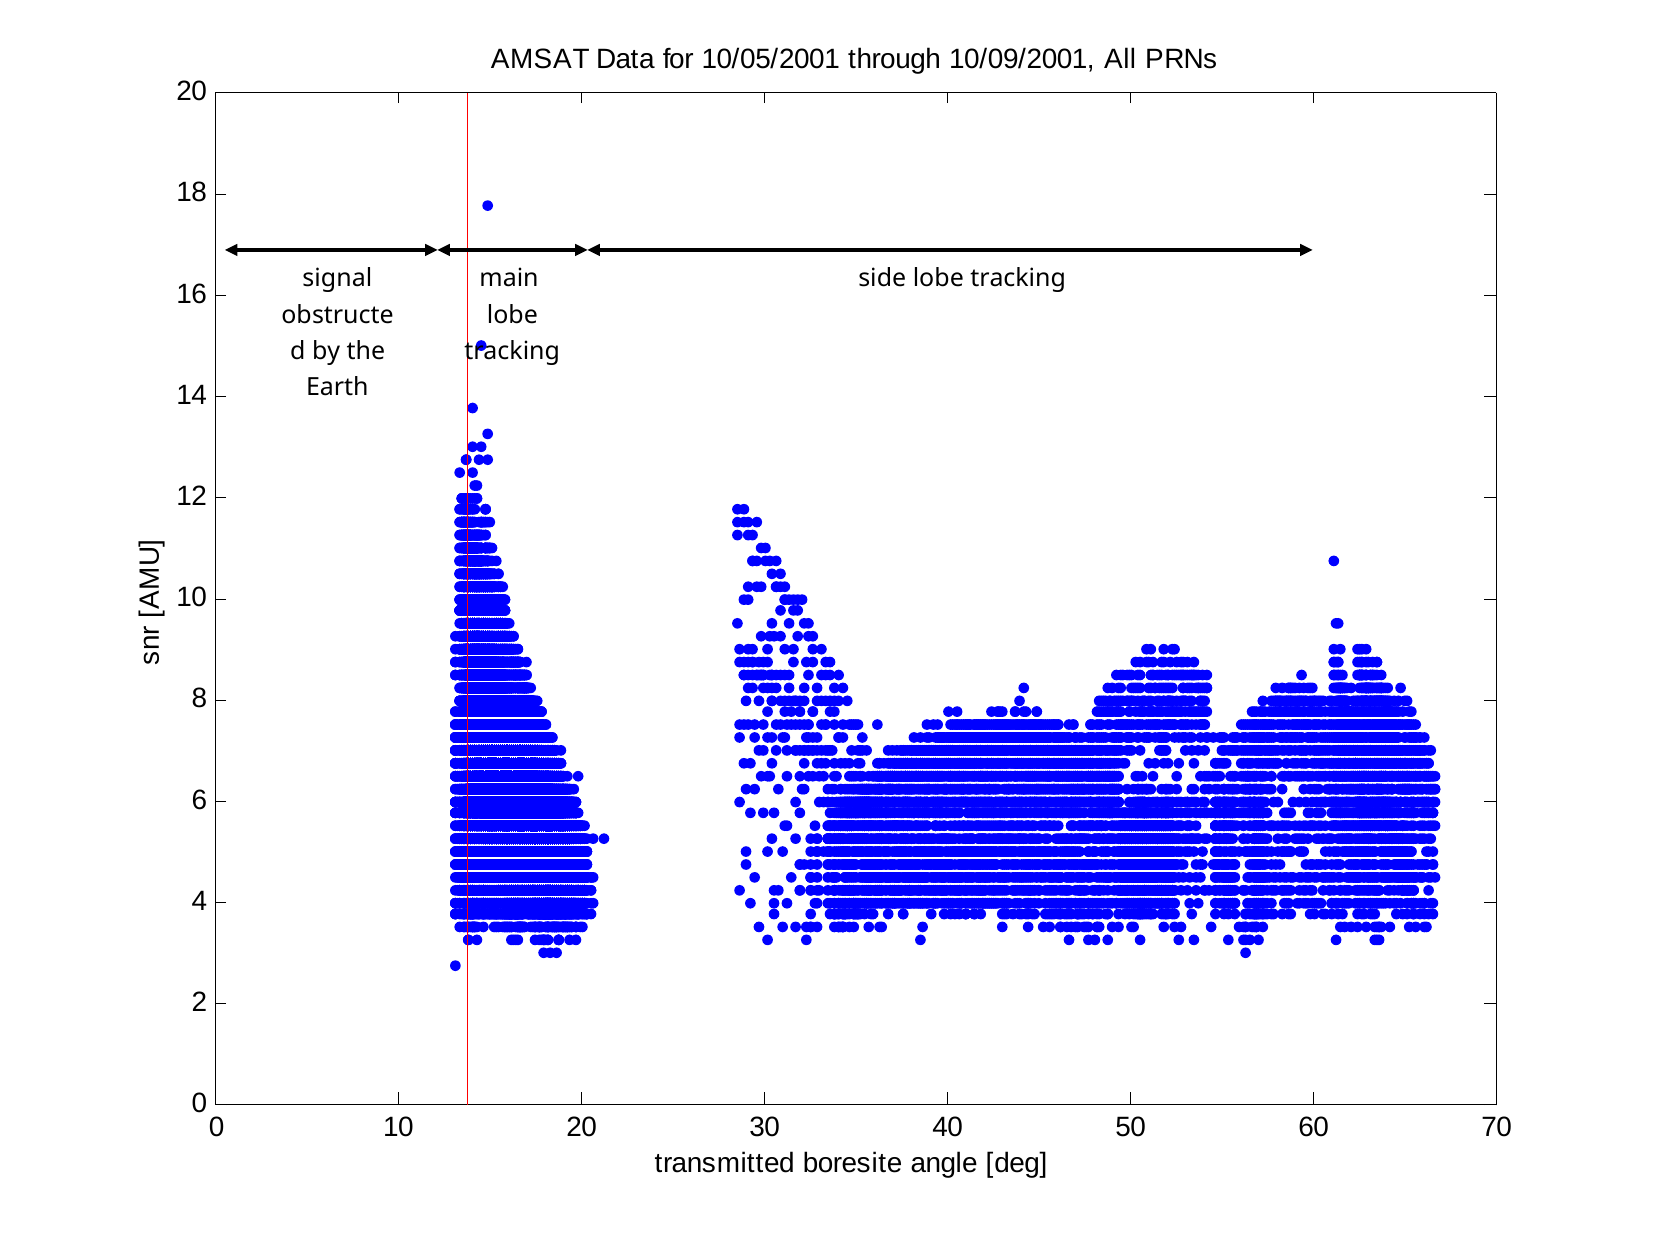

signal obstructed by the Earth
main lobe tracking
side lobe tracking